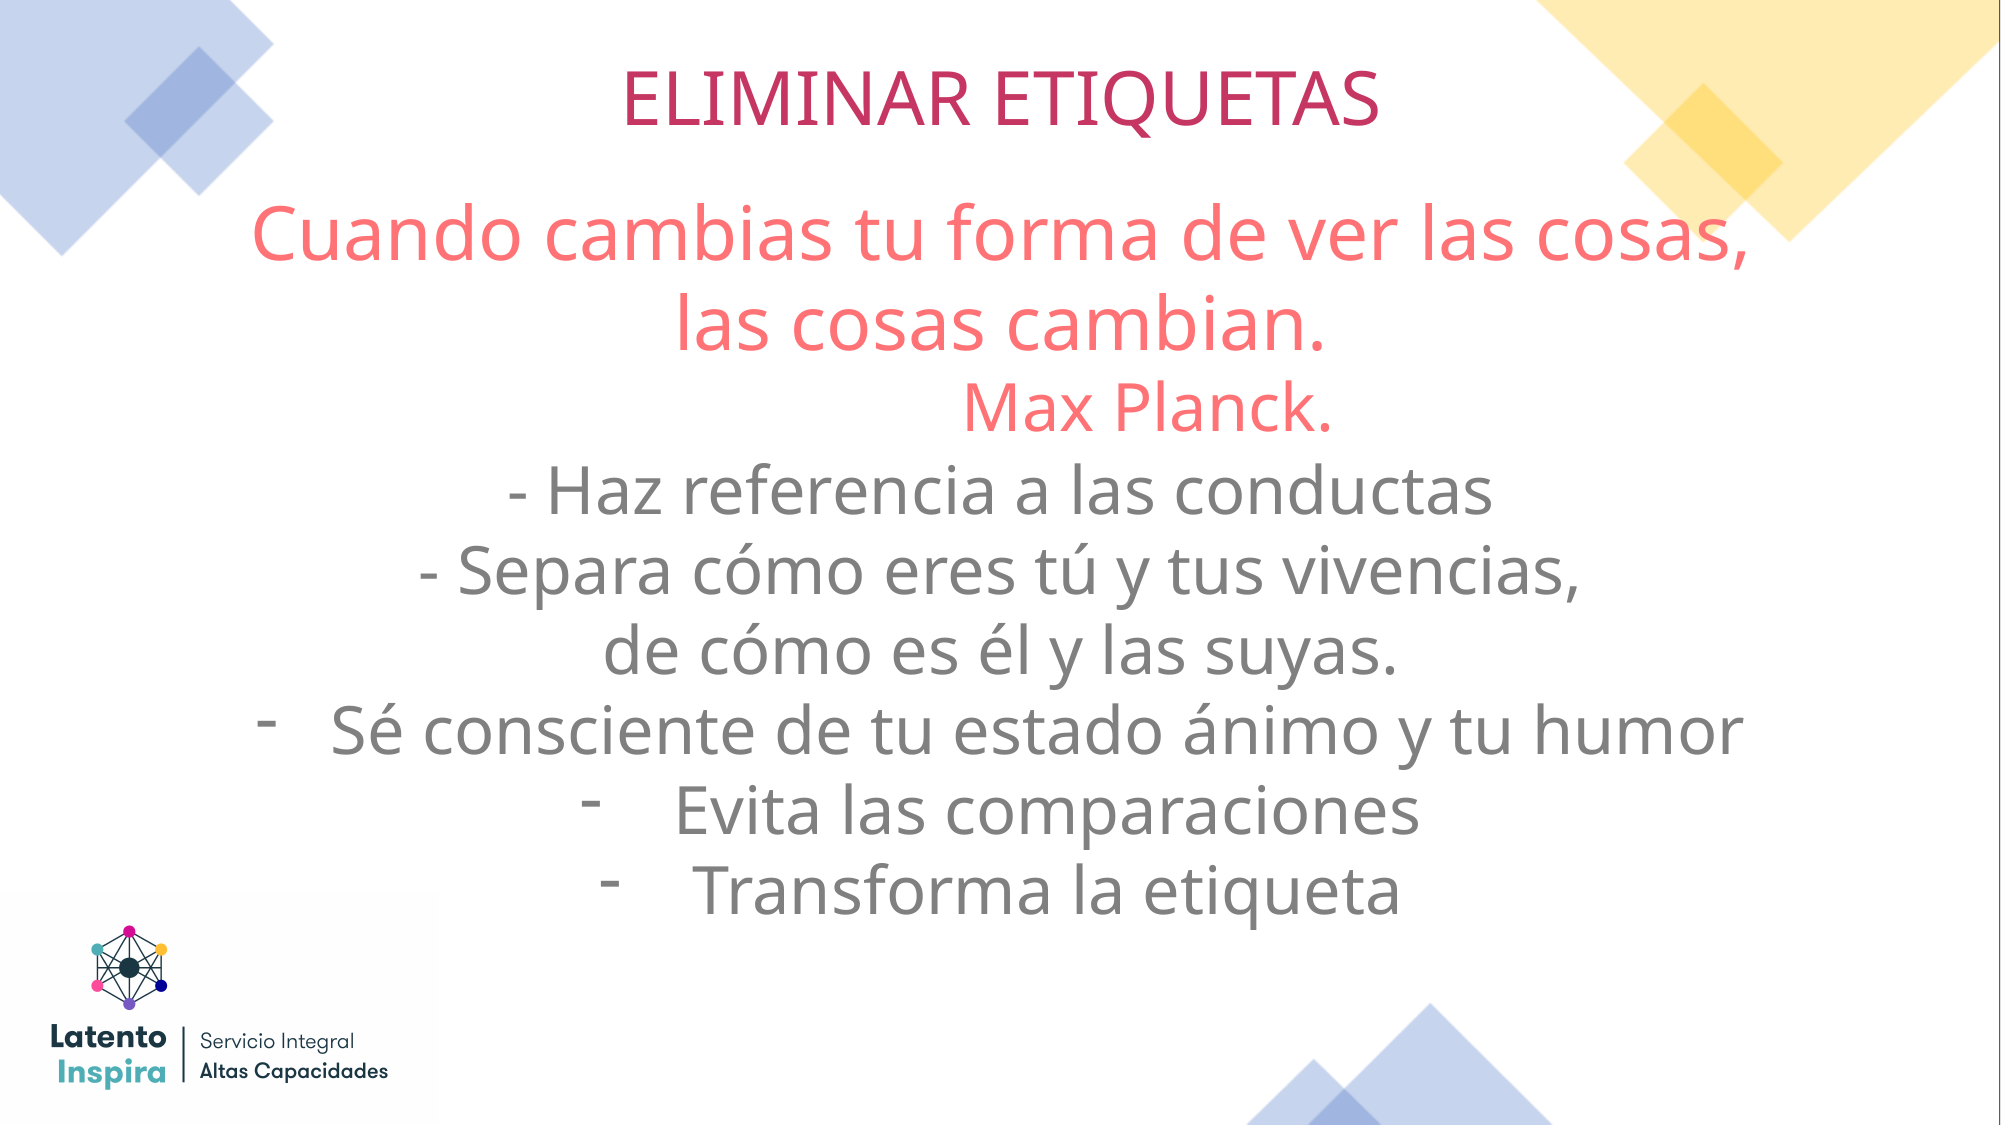

ELIMINAR ETIQUETAS
Cuando cambias tu forma de ver las cosas,
las cosas cambian.
 Max Planck.
- Haz referencia a las conductas
- Separa cómo eres tú y tus vivencias,
de cómo es él y las suyas.
Sé consciente de tu estado ánimo y tu humor
Evita las comparaciones
Transforma la etiqueta